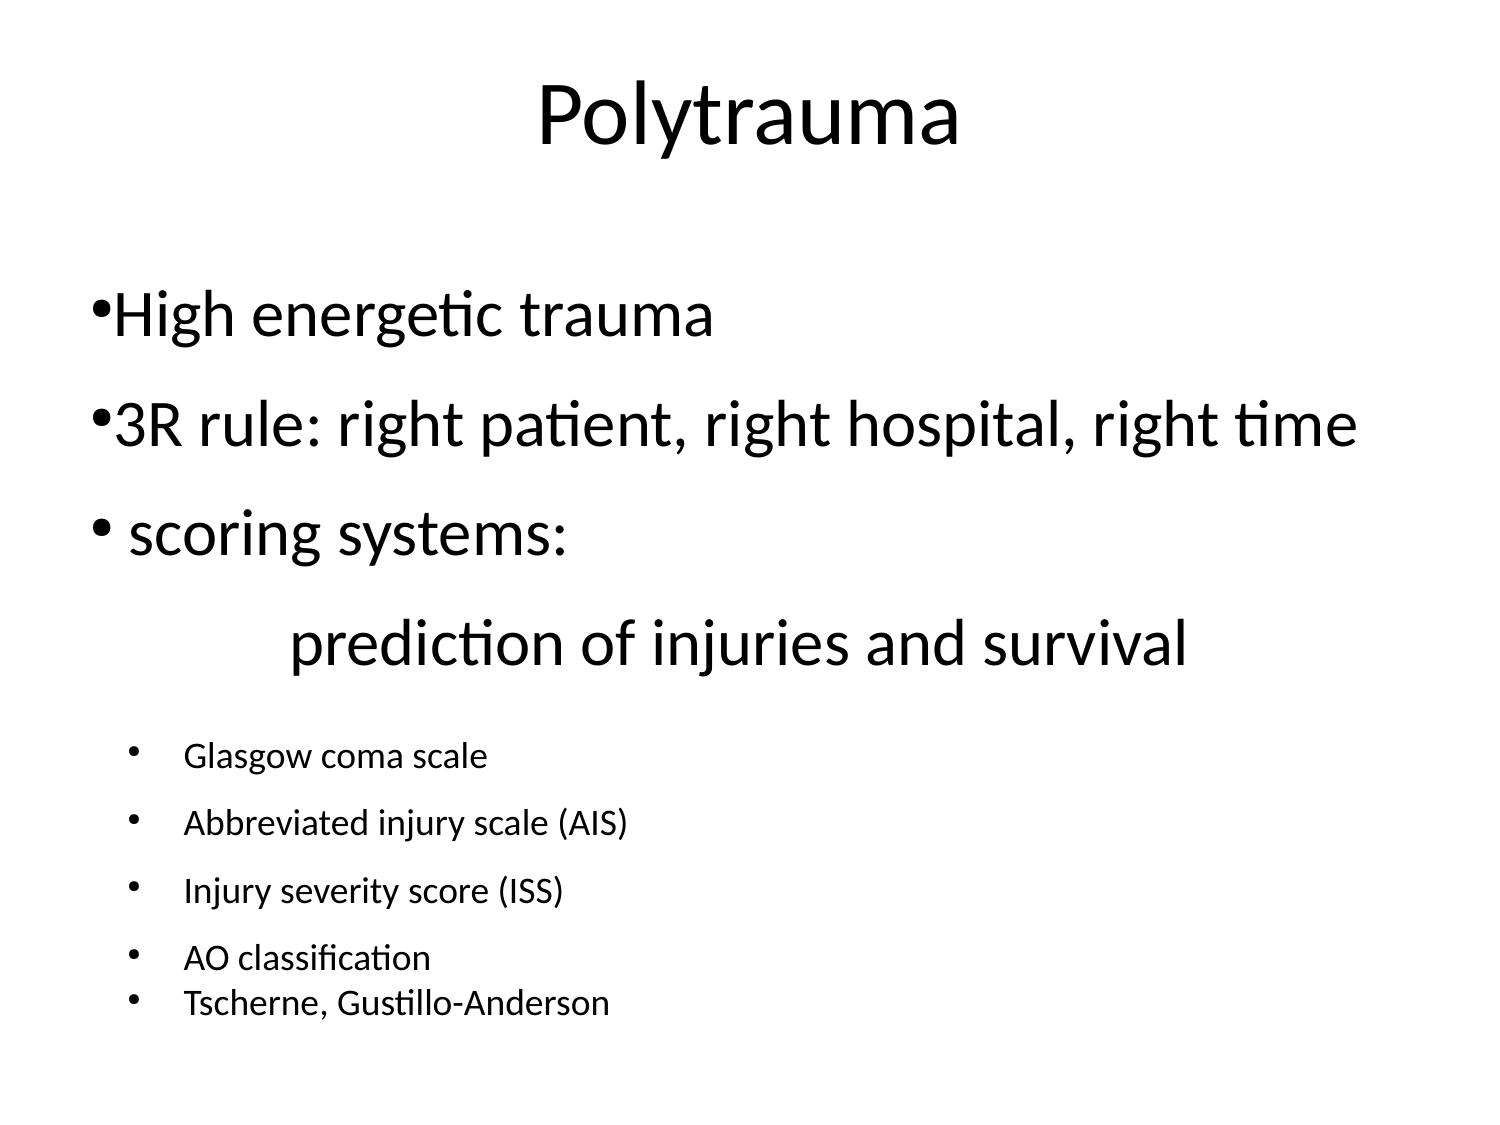

# Polytrauma
High energetic trauma
3R rule: right patient, right hospital, right time
 scoring systems:
 prediction of injuries and survival
Glasgow coma scale
Abbreviated injury scale (AIS)
Injury severity score (ISS)
AO classification
Tscherne, Gustillo-Anderson